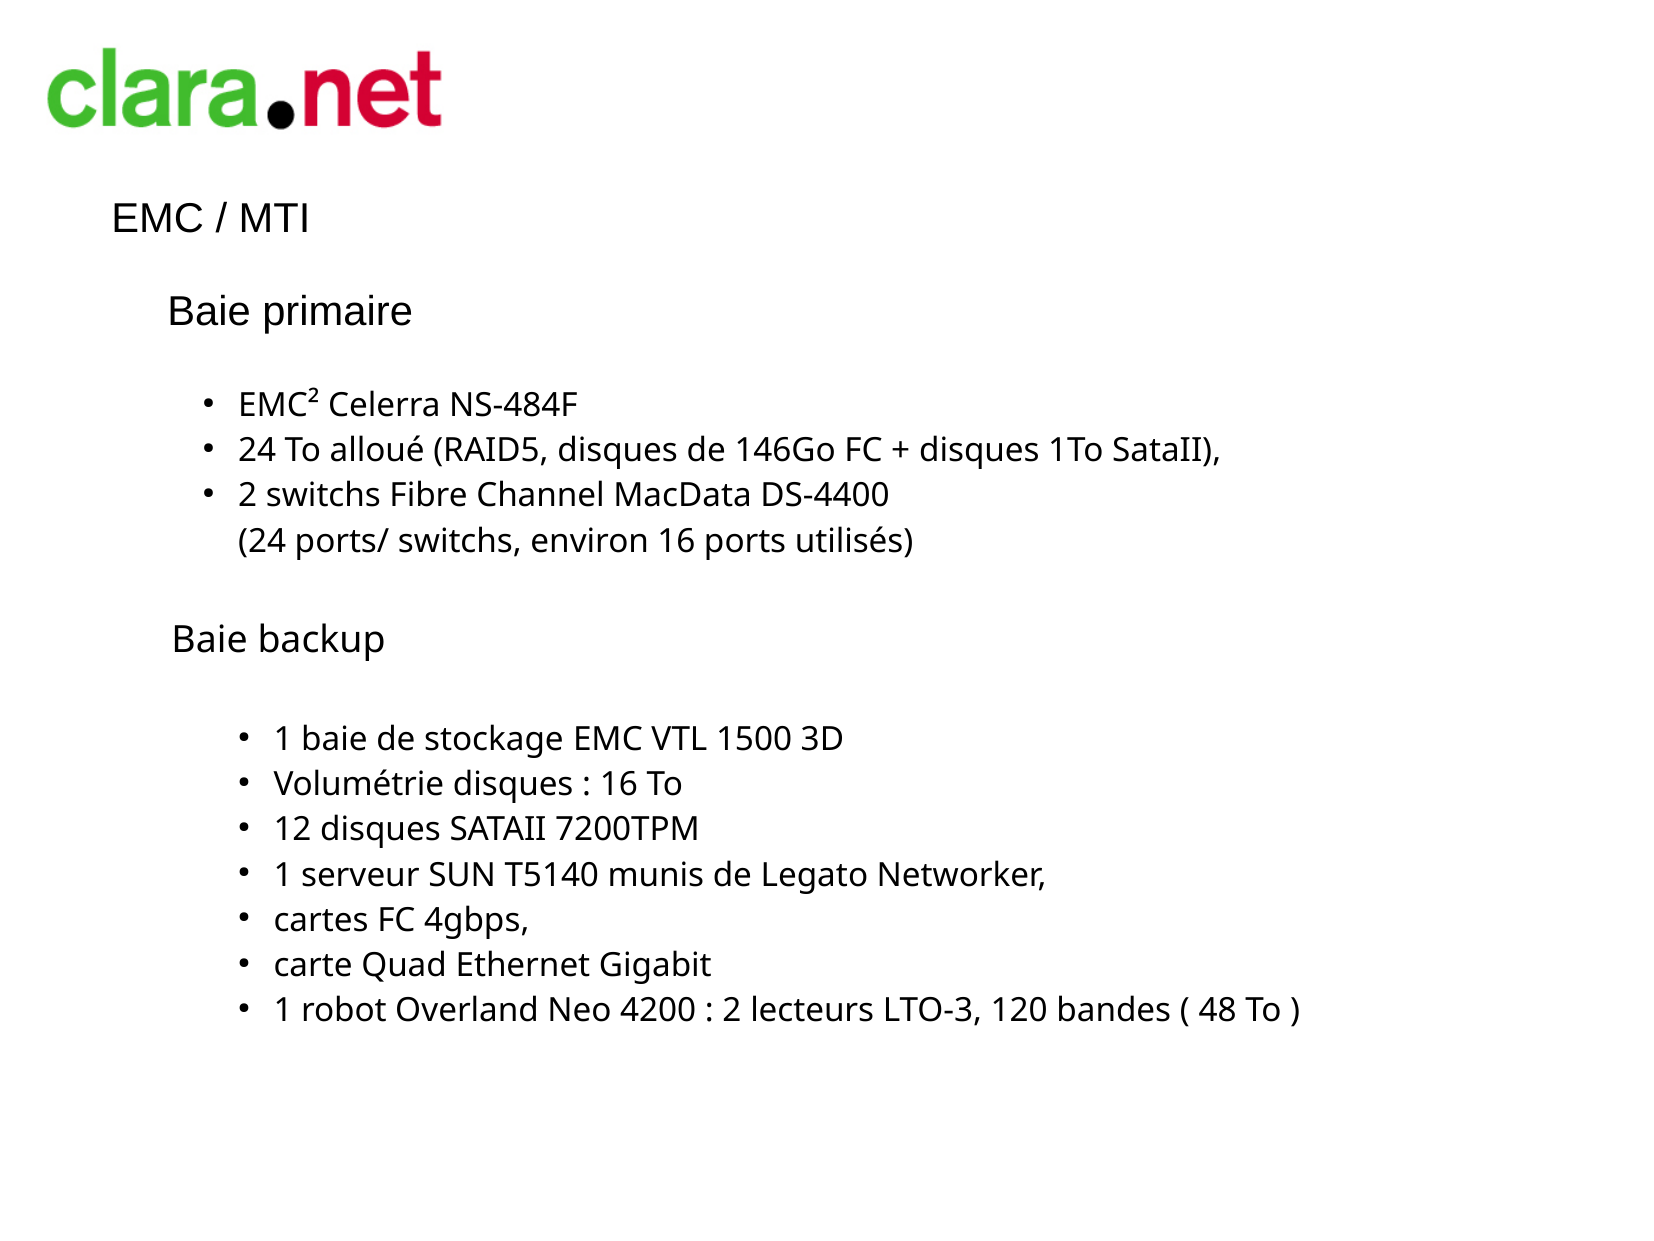

EMC / MTI
Baie primaire
EMC² Celerra NS-484F
24 To alloué (RAID5, disques de 146Go FC + disques 1To SataII),
2 switchs Fibre Channel MacData DS-4400
(24 ports/ switchs, environ 16 ports utilisés)
	Baie backup
1 baie de stockage EMC VTL 1500 3D
Volumétrie disques : 16 To
12 disques SATAII 7200TPM
1 serveur SUN T5140 munis de Legato Networker,
cartes FC 4gbps,
carte Quad Ethernet Gigabit
1 robot Overland Neo 4200 : 2 lecteurs LTO-3, 120 bandes ( 48 To )